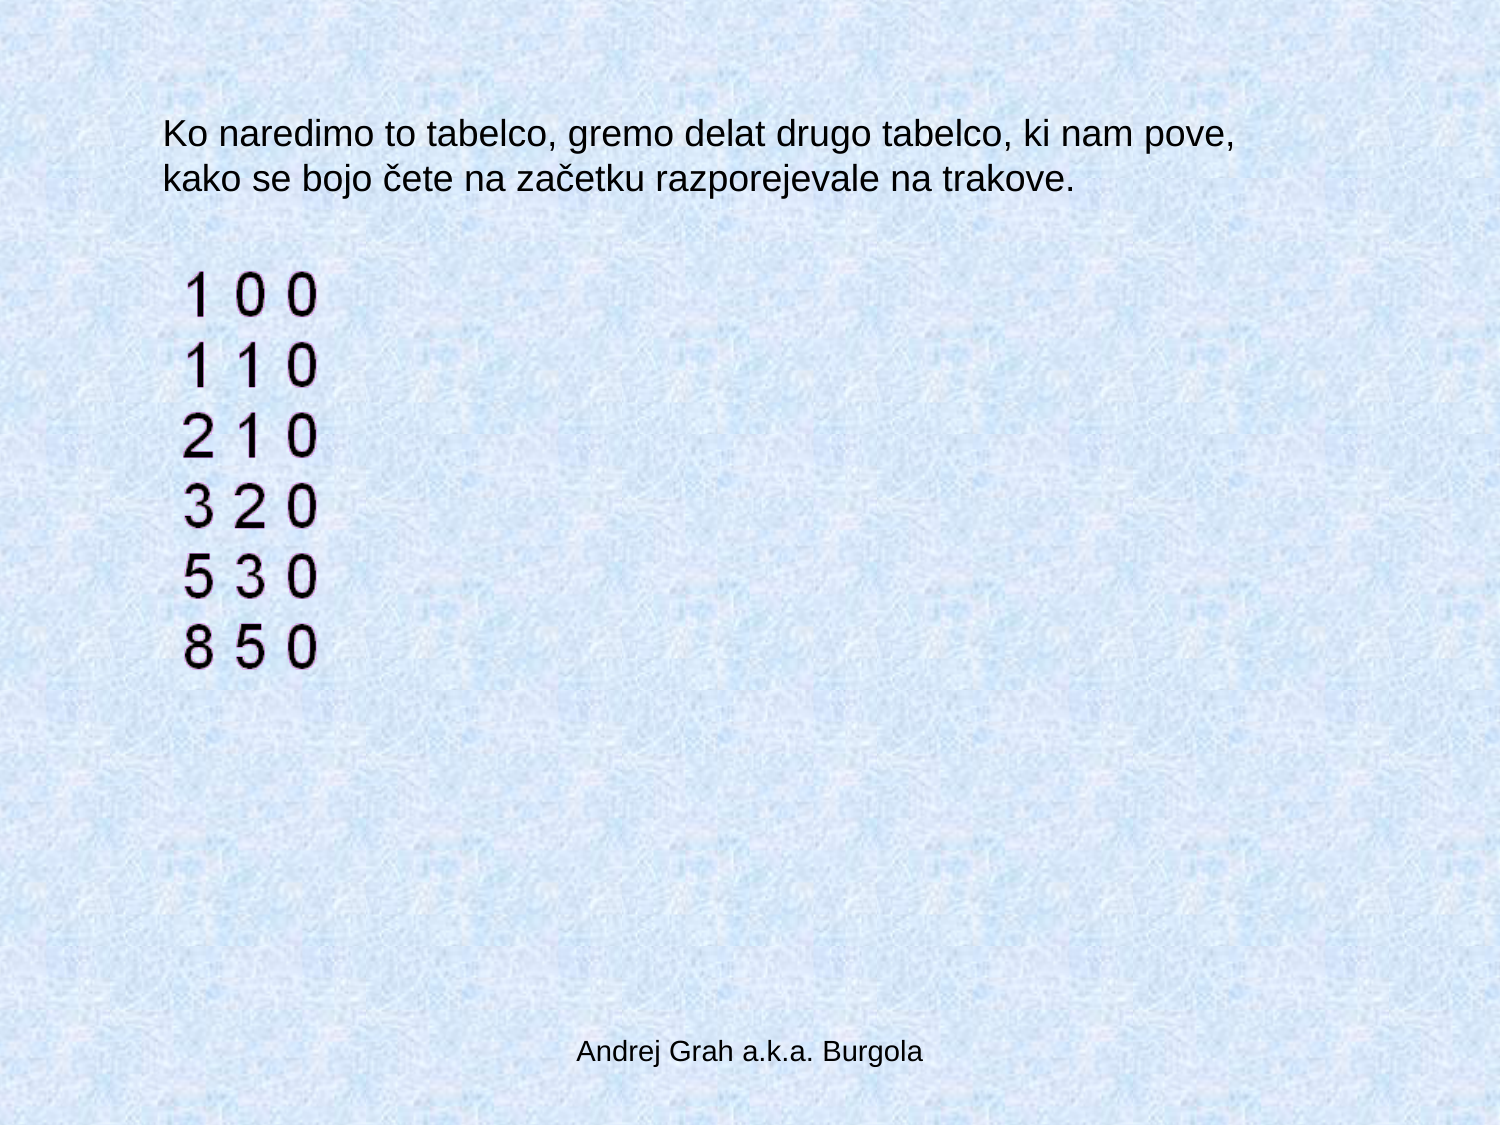

Ko naredimo to tabelco, gremo delat drugo tabelco, ki nam pove, kako se bojo čete na začetku razporejevale na trakove.
Andrej Grah a.k.a. Burgola